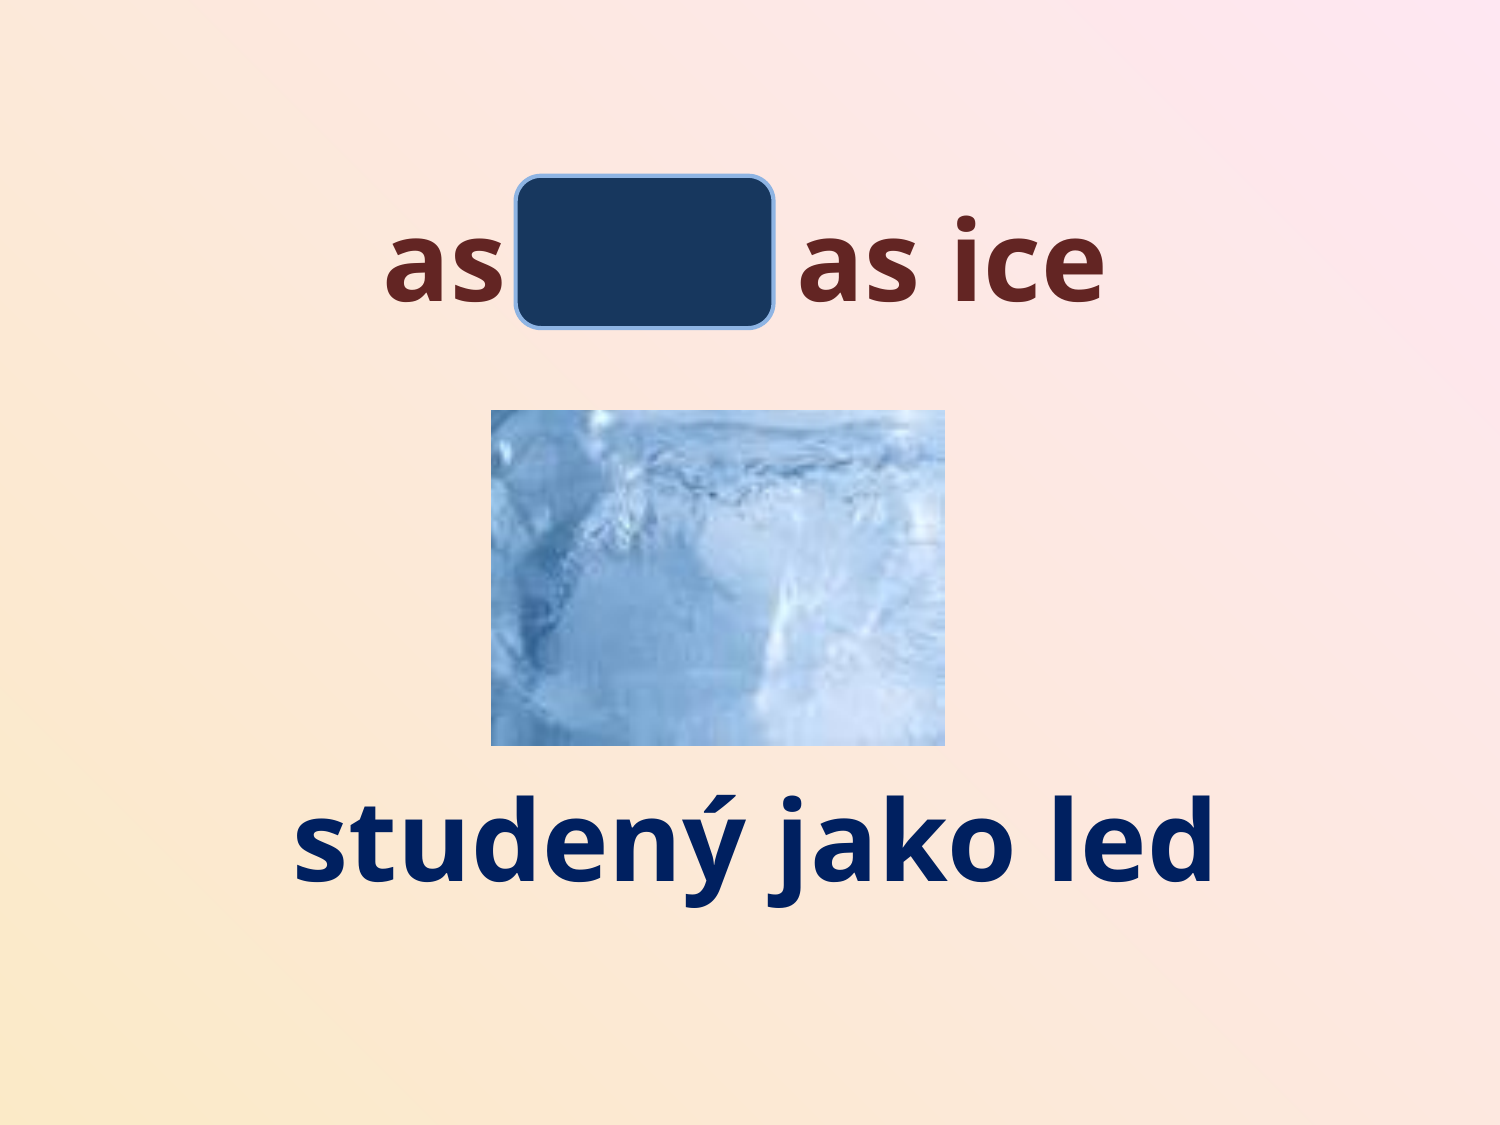

# as cool as ice
studený jako led